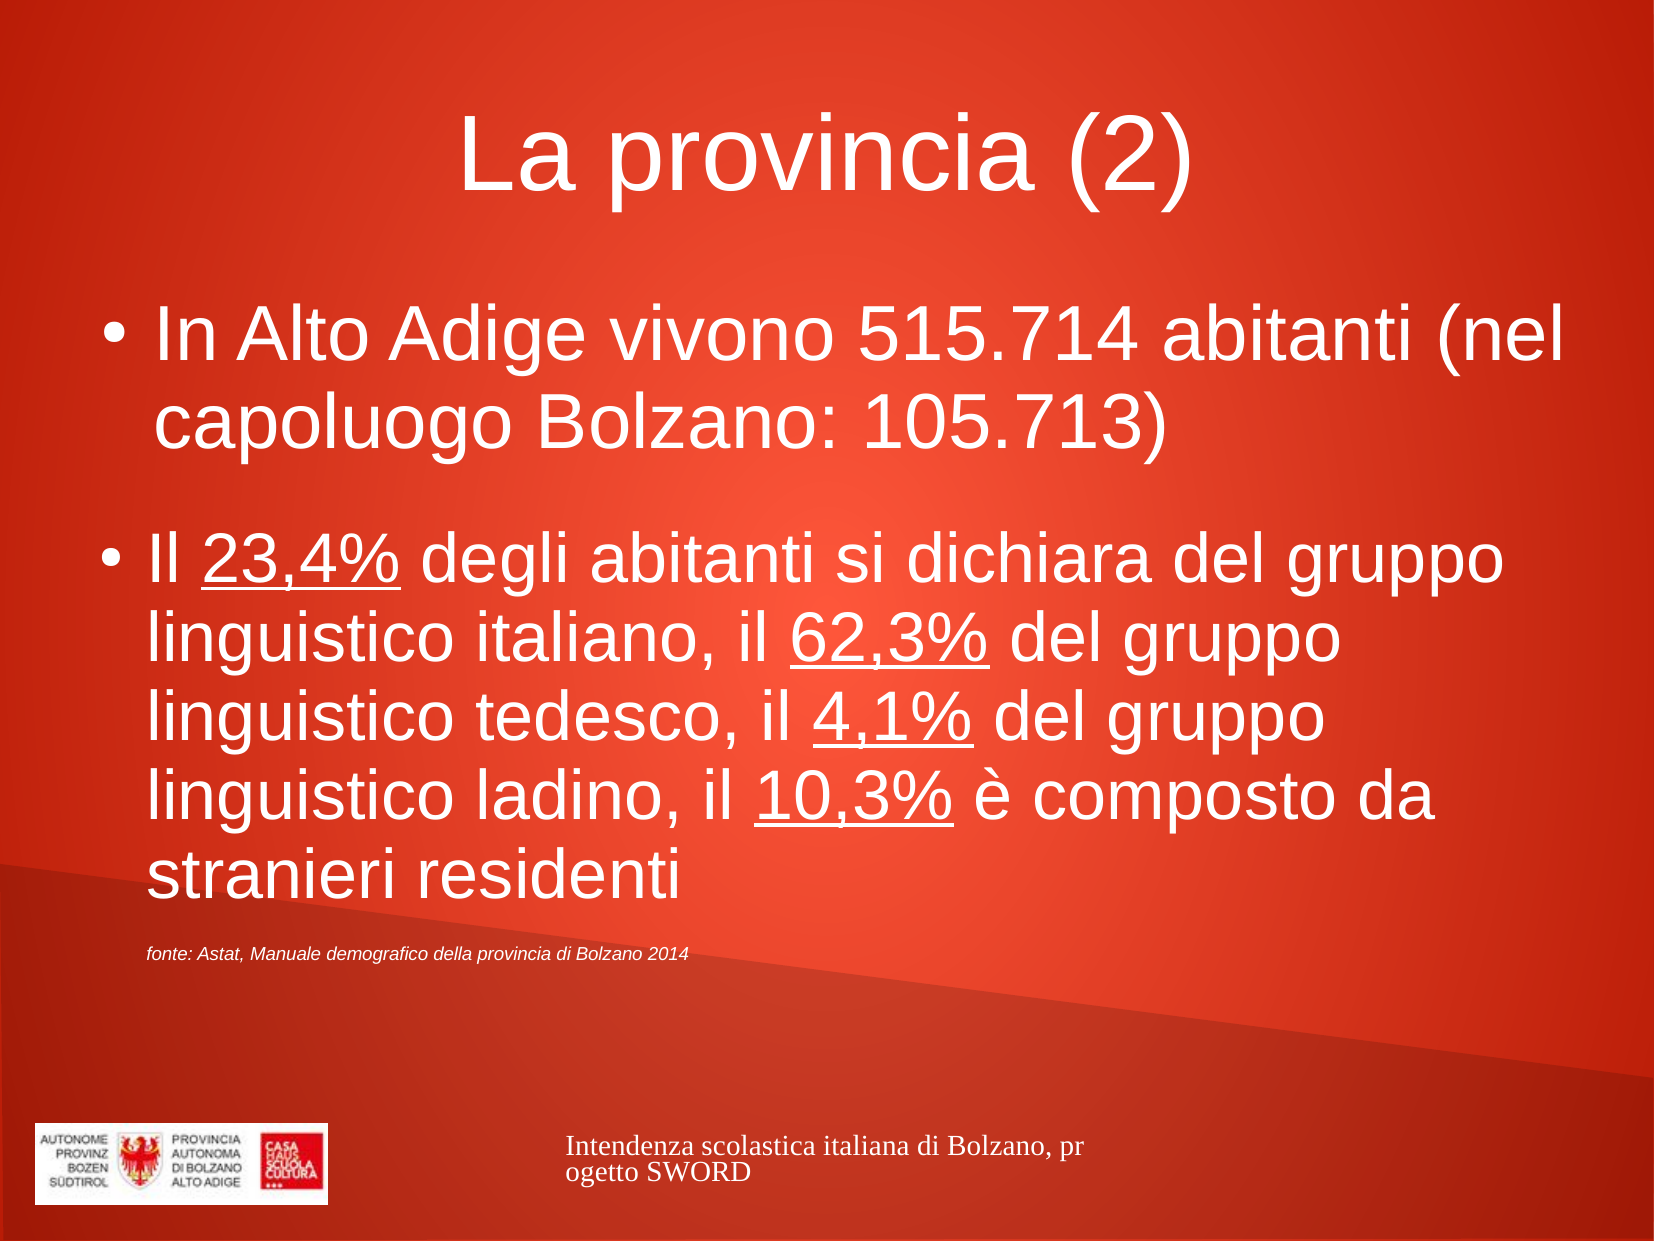

# La provincia (2)
In Alto Adige vivono 515.714 abitanti (nel capoluogo Bolzano: 105.713)
Il 23,4% degli abitanti si dichiara del gruppo linguistico italiano, il 62,3% del gruppo linguistico tedesco, il 4,1% del gruppo linguistico ladino, il 10,3% è composto da stranieri residenti
fonte: Astat, Manuale demografico della provincia di Bolzano 2014
Intendenza scolastica italiana di Bolzano, progetto SWORD